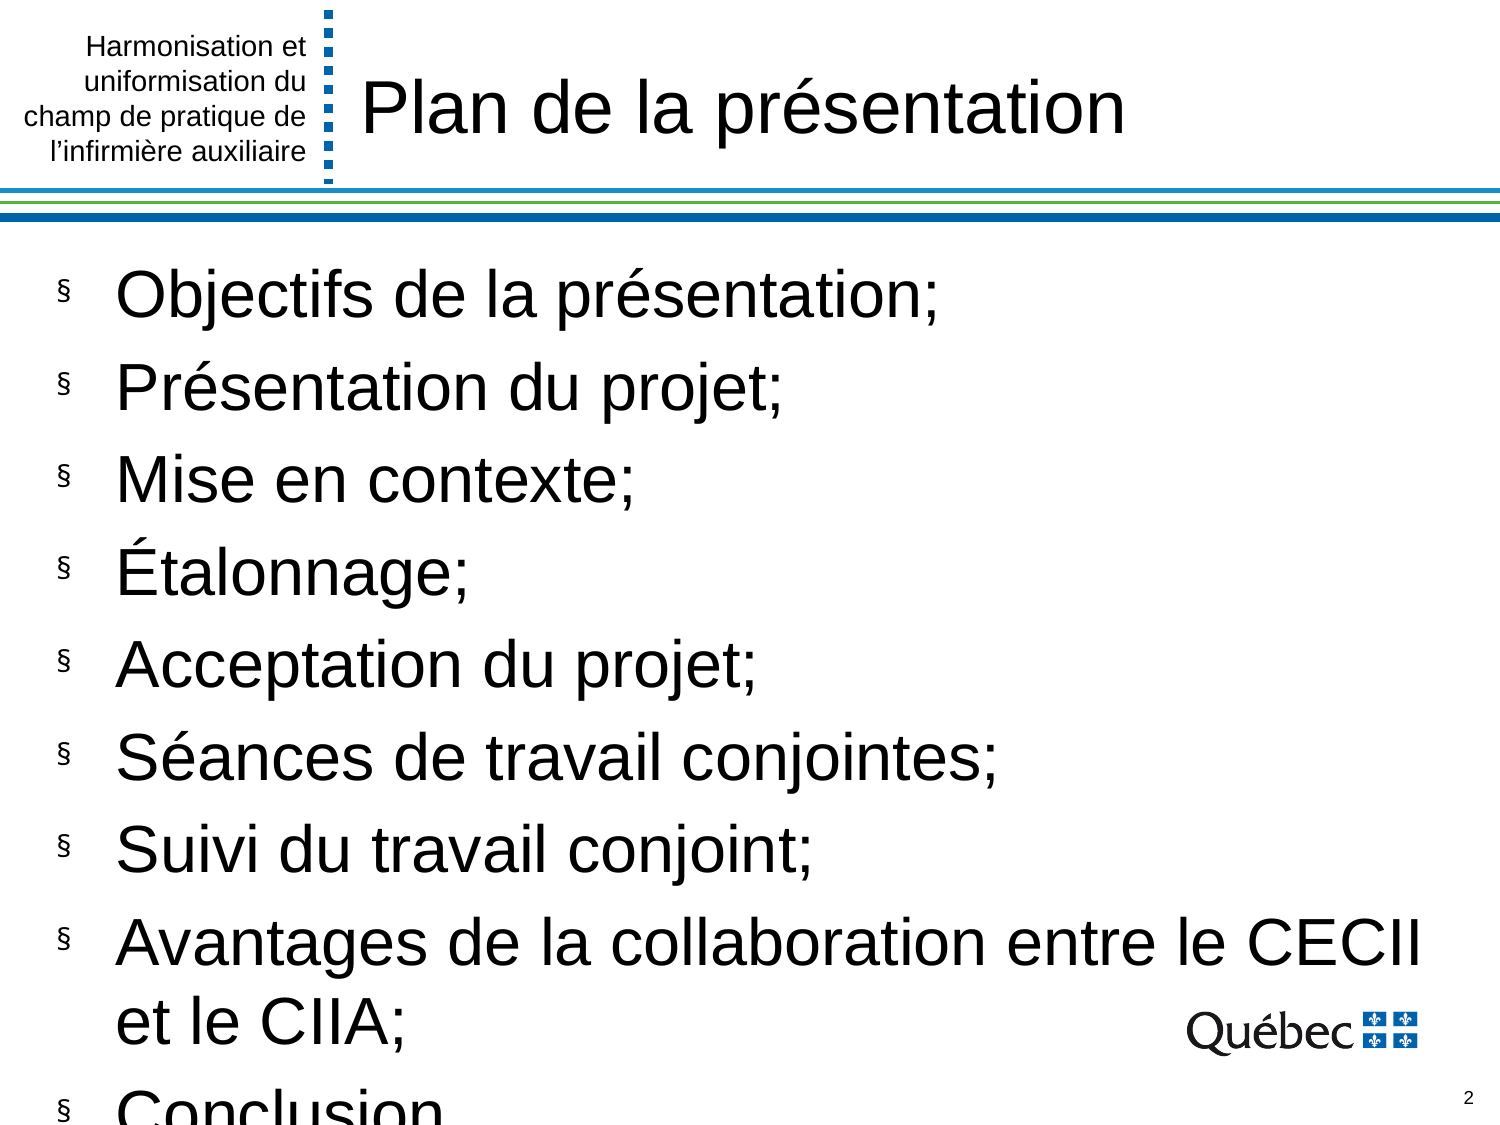

Harmonisation et uniformisation du champ de pratique de l’infirmière auxiliaire
Plan de la présentation
Objectifs de la présentation;
Présentation du projet;
Mise en contexte;
Étalonnage;
Acceptation du projet;
Séances de travail conjointes;
Suivi du travail conjoint;
Avantages de la collaboration entre le CECII et le CIIA;
Conclusion.